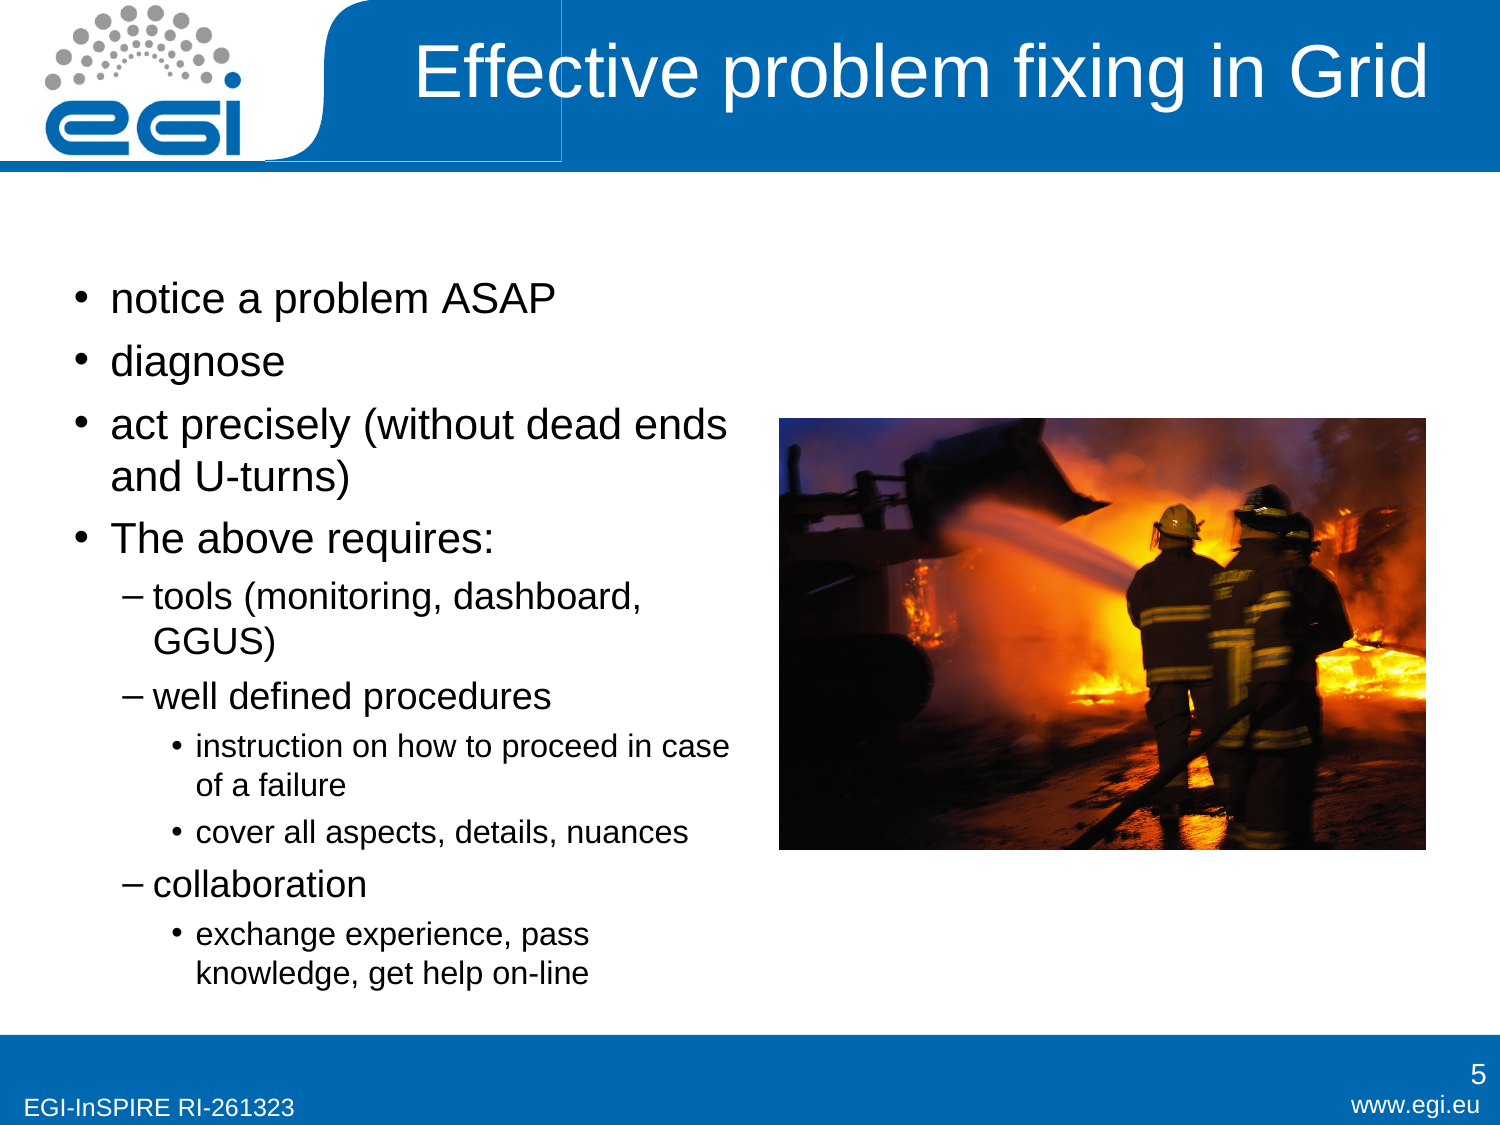

# Effective problem fixing in Grid
notice a problem ASAP
diagnose
act precisely (without dead ends and U-turns)
The above requires:
tools (monitoring, dashboard, GGUS)
well defined procedures
instruction on how to proceed in case of a failure
cover all aspects, details, nuances
collaboration
exchange experience, pass knowledge, get help on-line
5